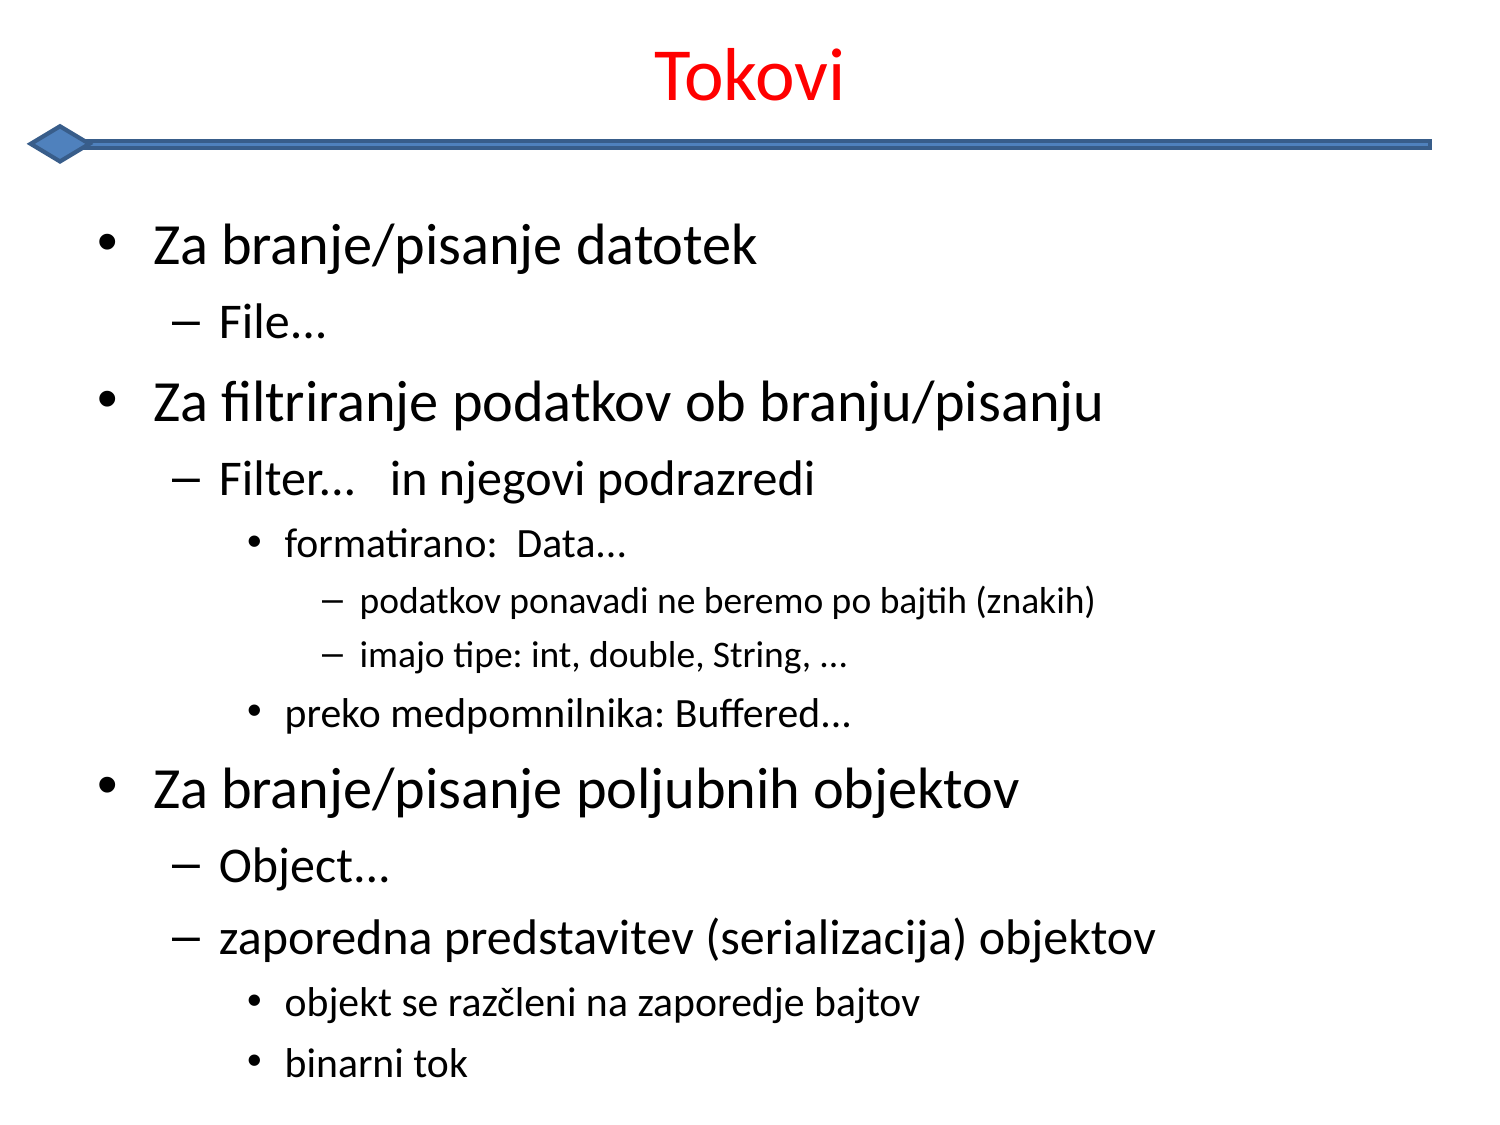

# Tokovi
Za branje/pisanje datotek
File...
Za filtriranje podatkov ob branju/pisanju
Filter... in njegovi podrazredi
formatirano: Data...
podatkov ponavadi ne beremo po bajtih (znakih)
imajo tipe: int, double, String, ...
preko medpomnilnika: Buffered...
Za branje/pisanje poljubnih objektov
Object...
zaporedna predstavitev (serializacija) objektov
objekt se razčleni na zaporedje bajtov
binarni tok